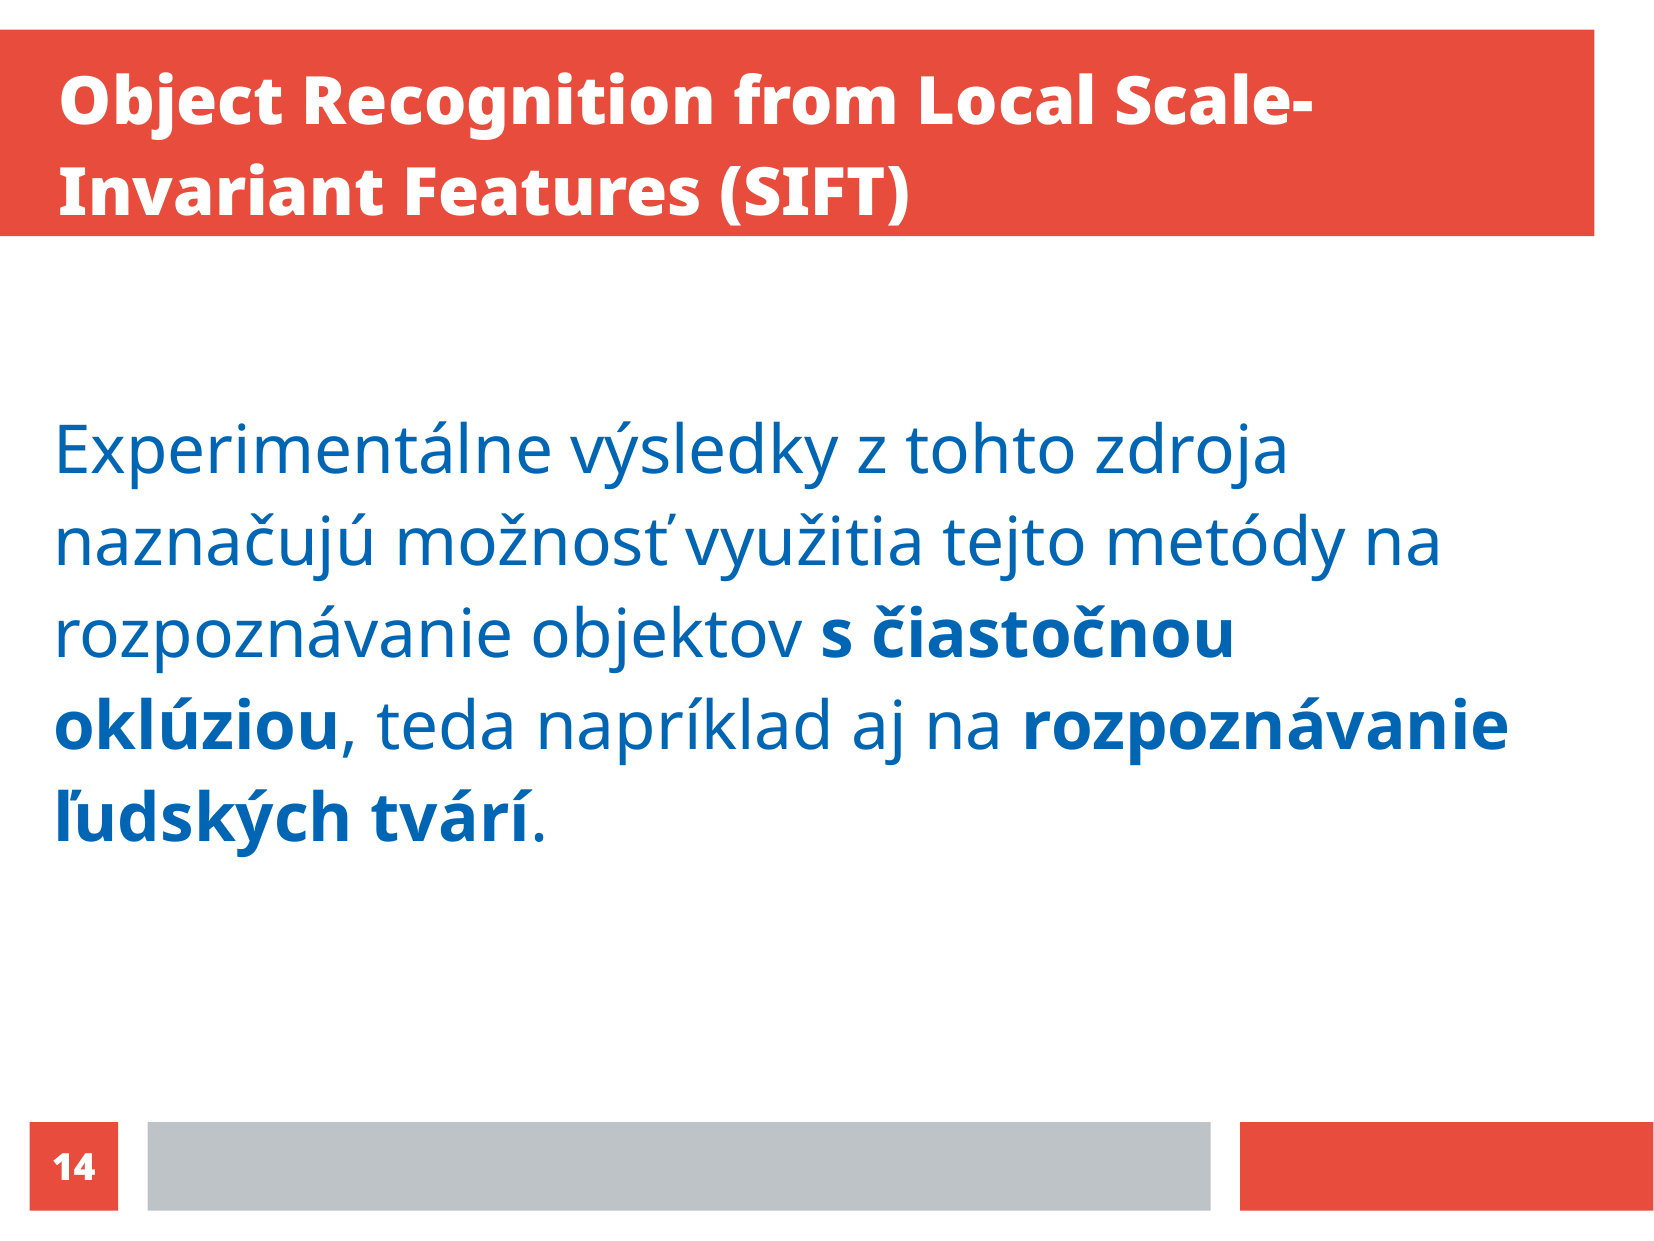

# Object Recognition from Local Scale-Invariant Features (SIFT)
Experimentálne výsledky z tohto zdroja naznačujú možnosť využitia tejto metódy na rozpoznávanie objektov s čiastočnou oklúziou, teda napríklad aj na rozpoznávanie ľudských tvárí.
14